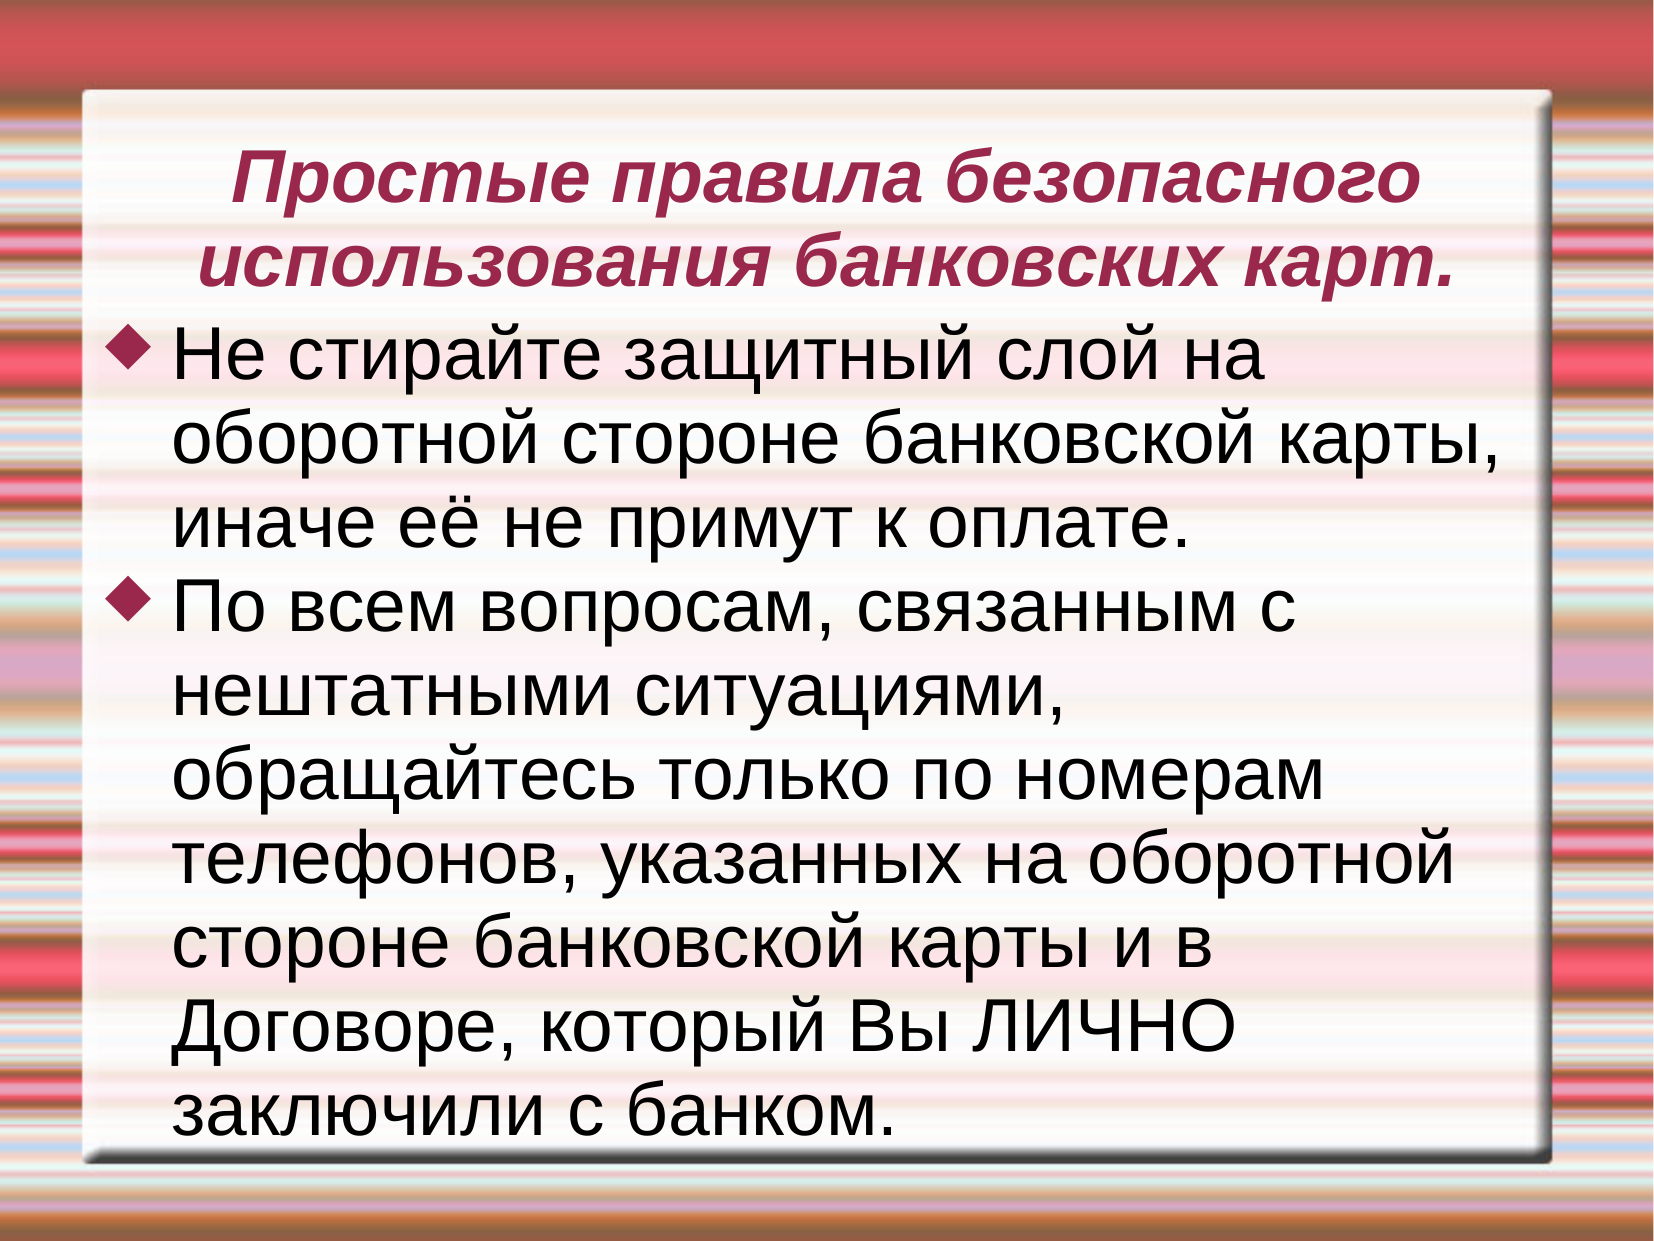

# Простые правила безопасного использования банковских карт.
Не стирайте защитный слой на оборотной стороне банковской карты, иначе её не примут к оплате.
По всем вопросам, связанным с нештатными ситуациями, обращайтесь только по номерам телефонов, указанных на оборотной стороне банковской карты и в Договоре, который Вы ЛИЧНО заключили с банком.